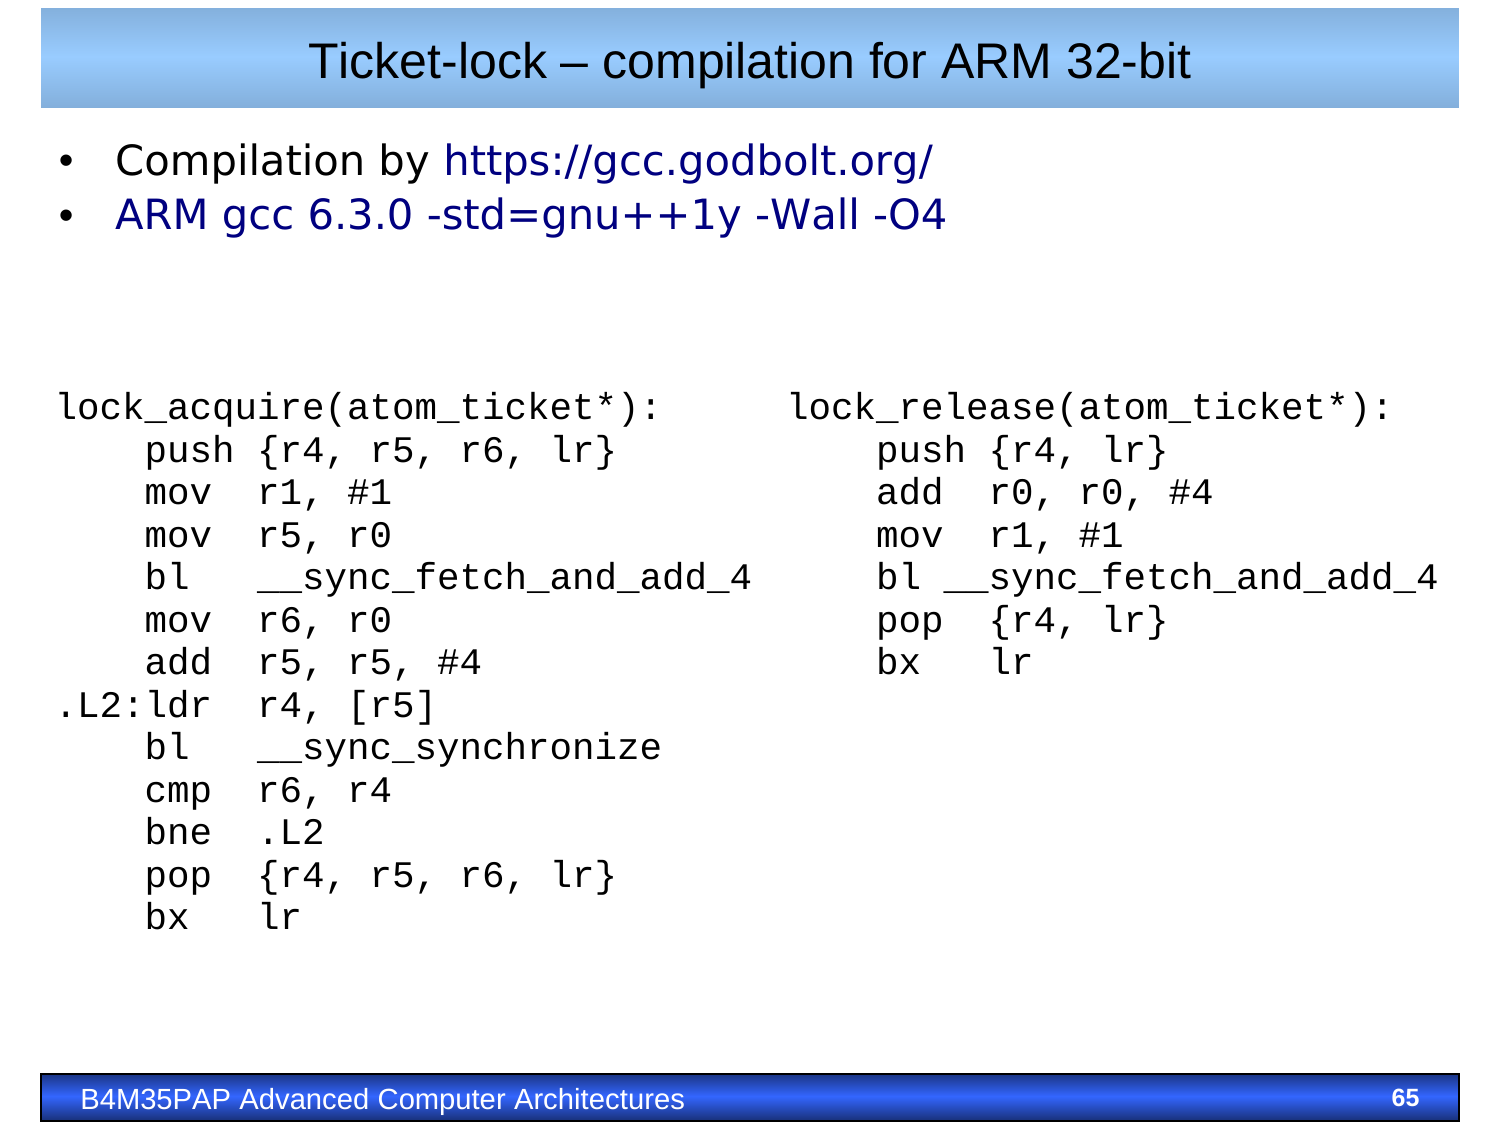

# Ticket-lock – compilation for ARM 32-bit
Compilation by https://gcc.godbolt.org/
ARM gcc 6.3.0 -std=gnu++1y -Wall -O4
lock_acquire(atom_ticket*):
 push {r4, r5, r6, lr}
 mov r1, #1
 mov r5, r0
 bl __sync_fetch_and_add_4
 mov r6, r0
 add r5, r5, #4
.L2:ldr r4, [r5]
 bl __sync_synchronize
 cmp r6, r4
 bne .L2
 pop {r4, r5, r6, lr}
 bx lr
lock_release(atom_ticket*):
 push {r4, lr}
 add r0, r0, #4
 mov r1, #1
 bl __sync_fetch_and_add_4
 pop {r4, lr}
 bx lr